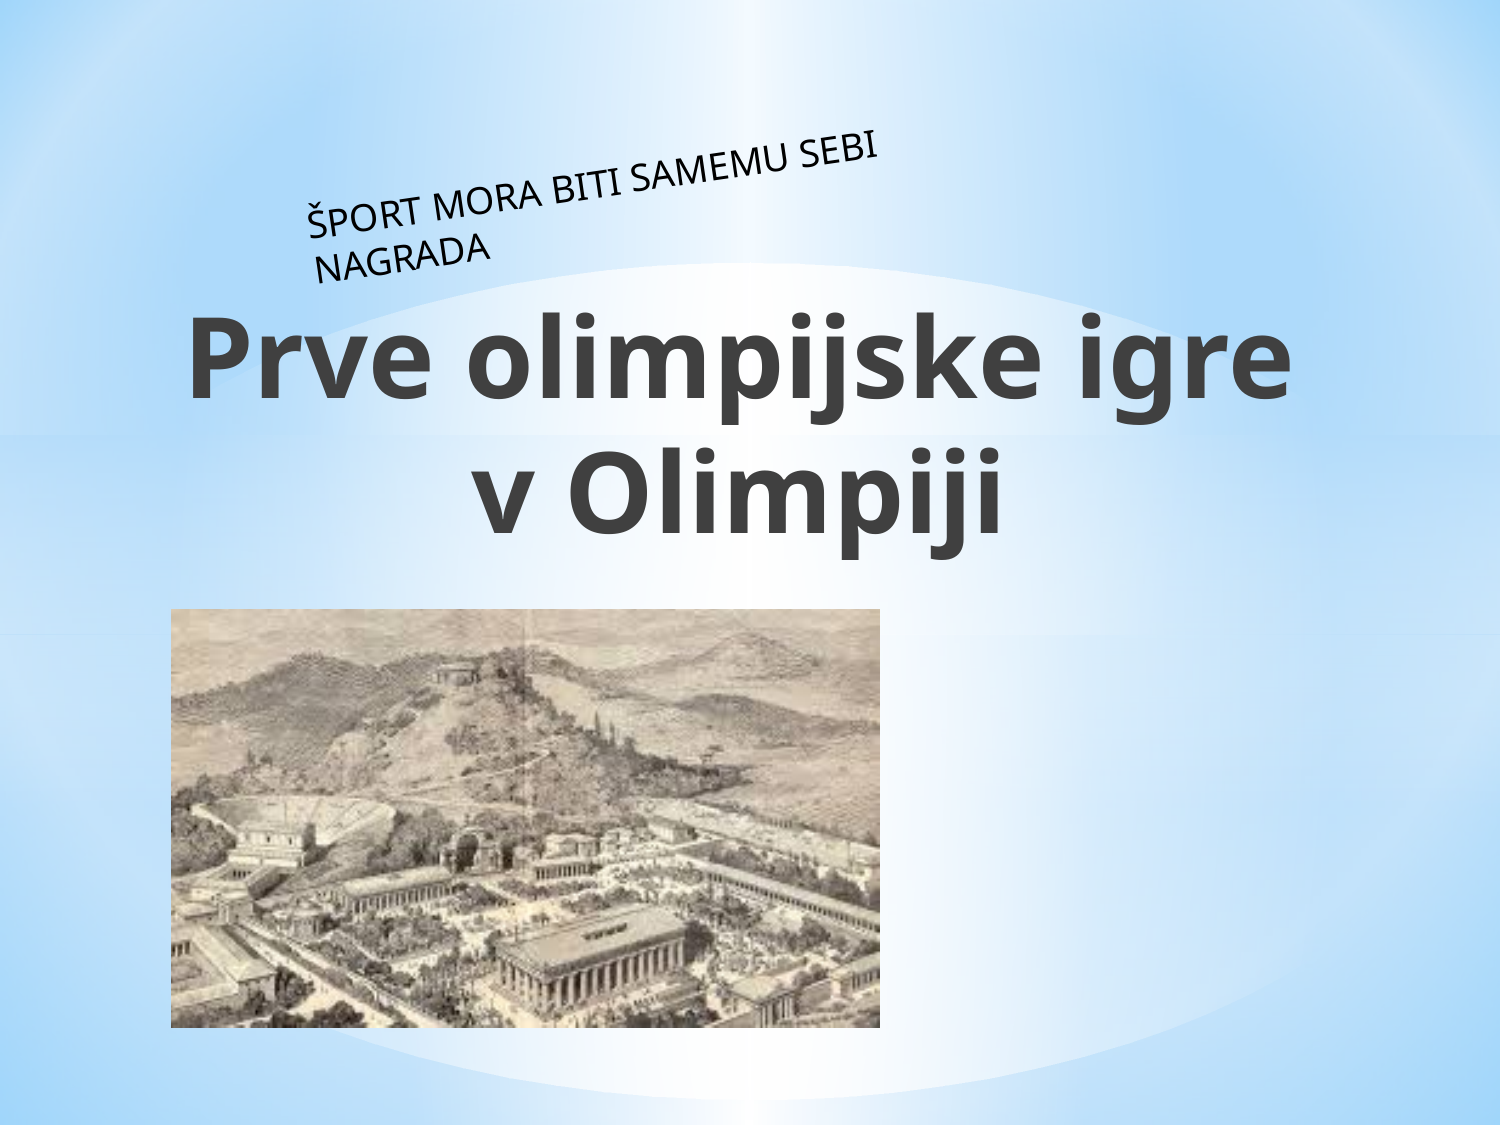

ŠPORT MORA BITI SAMEMU SEBI NAGRADA
# Prve olimpijske igre v Olimpiji